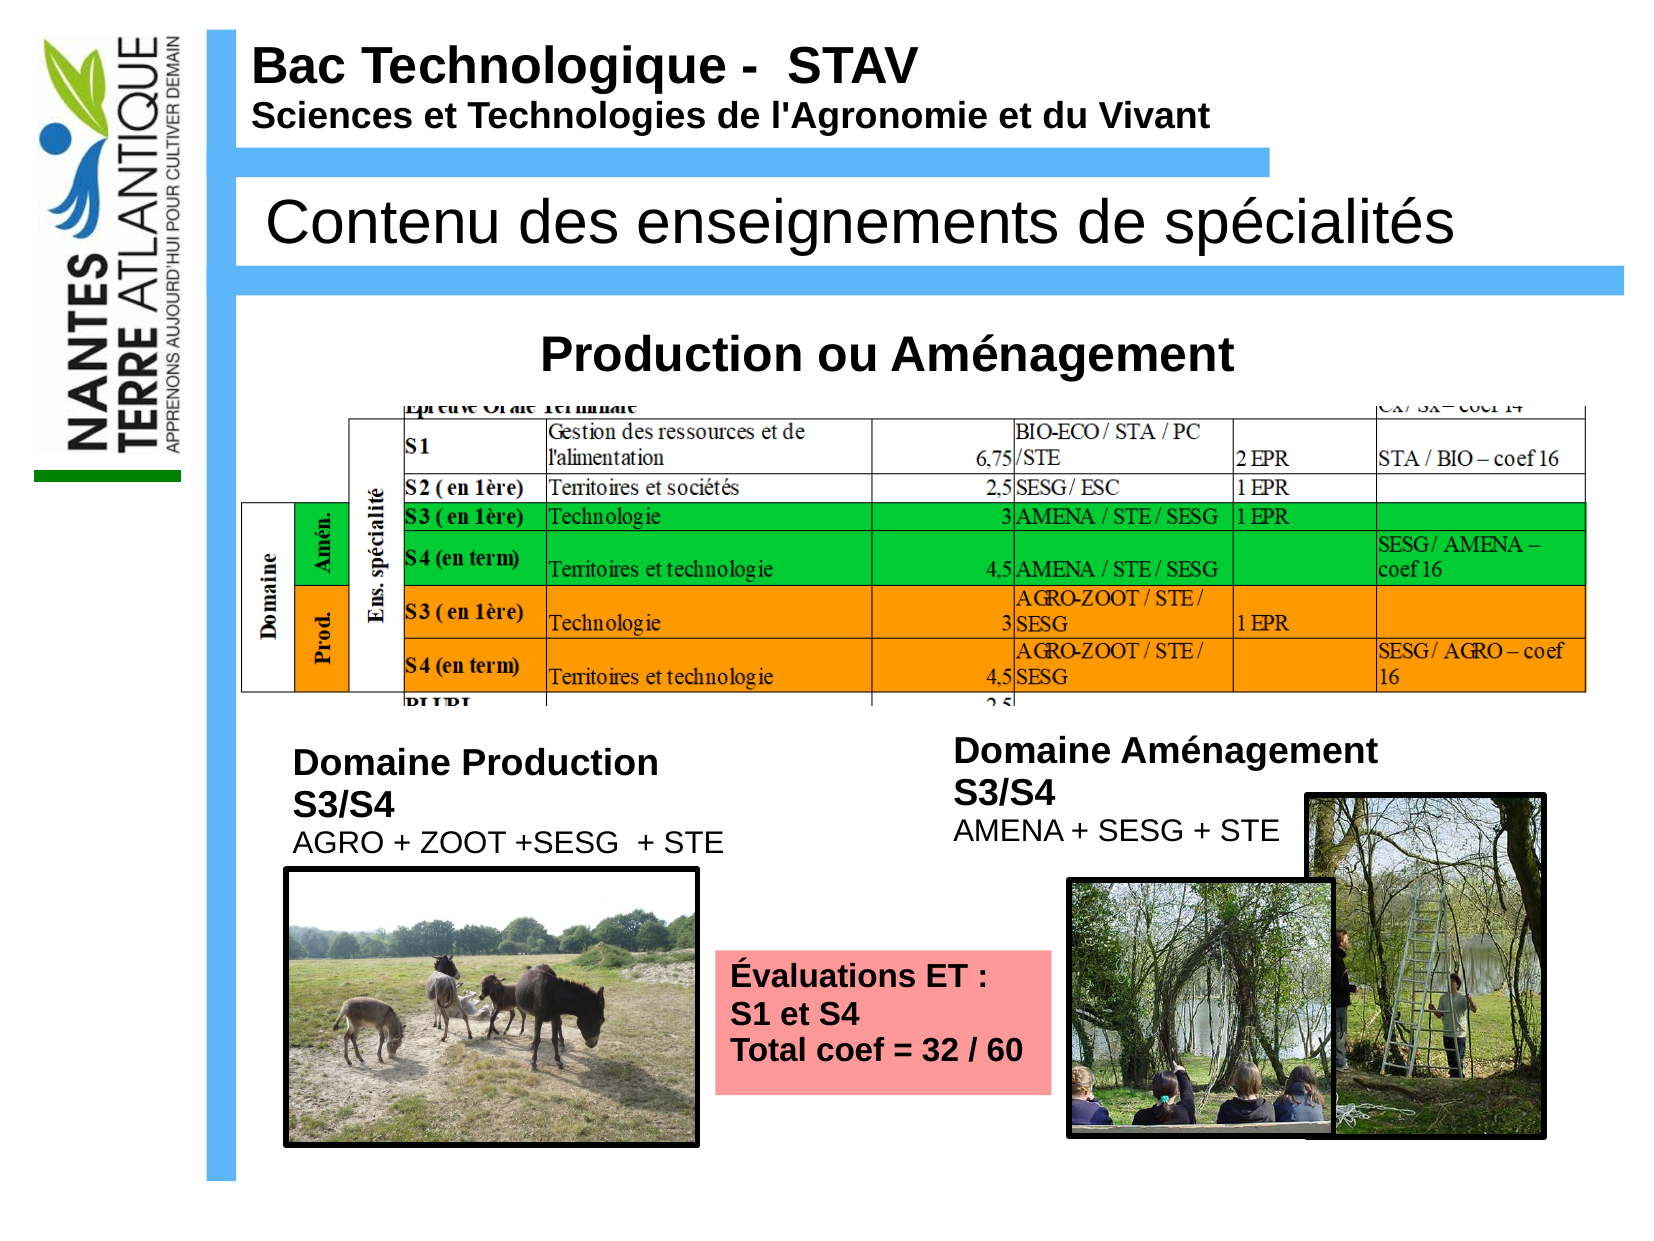

# Contenu des enseignements de spécialités
Production ou Aménagement
Domaine Aménagement
S3/S4
AMENA + SESG + STE
Domaine Production
S3/S4
AGRO + ZOOT +SESG + STE
Évaluations ET :
S1 et S4
Total coef = 32 / 60